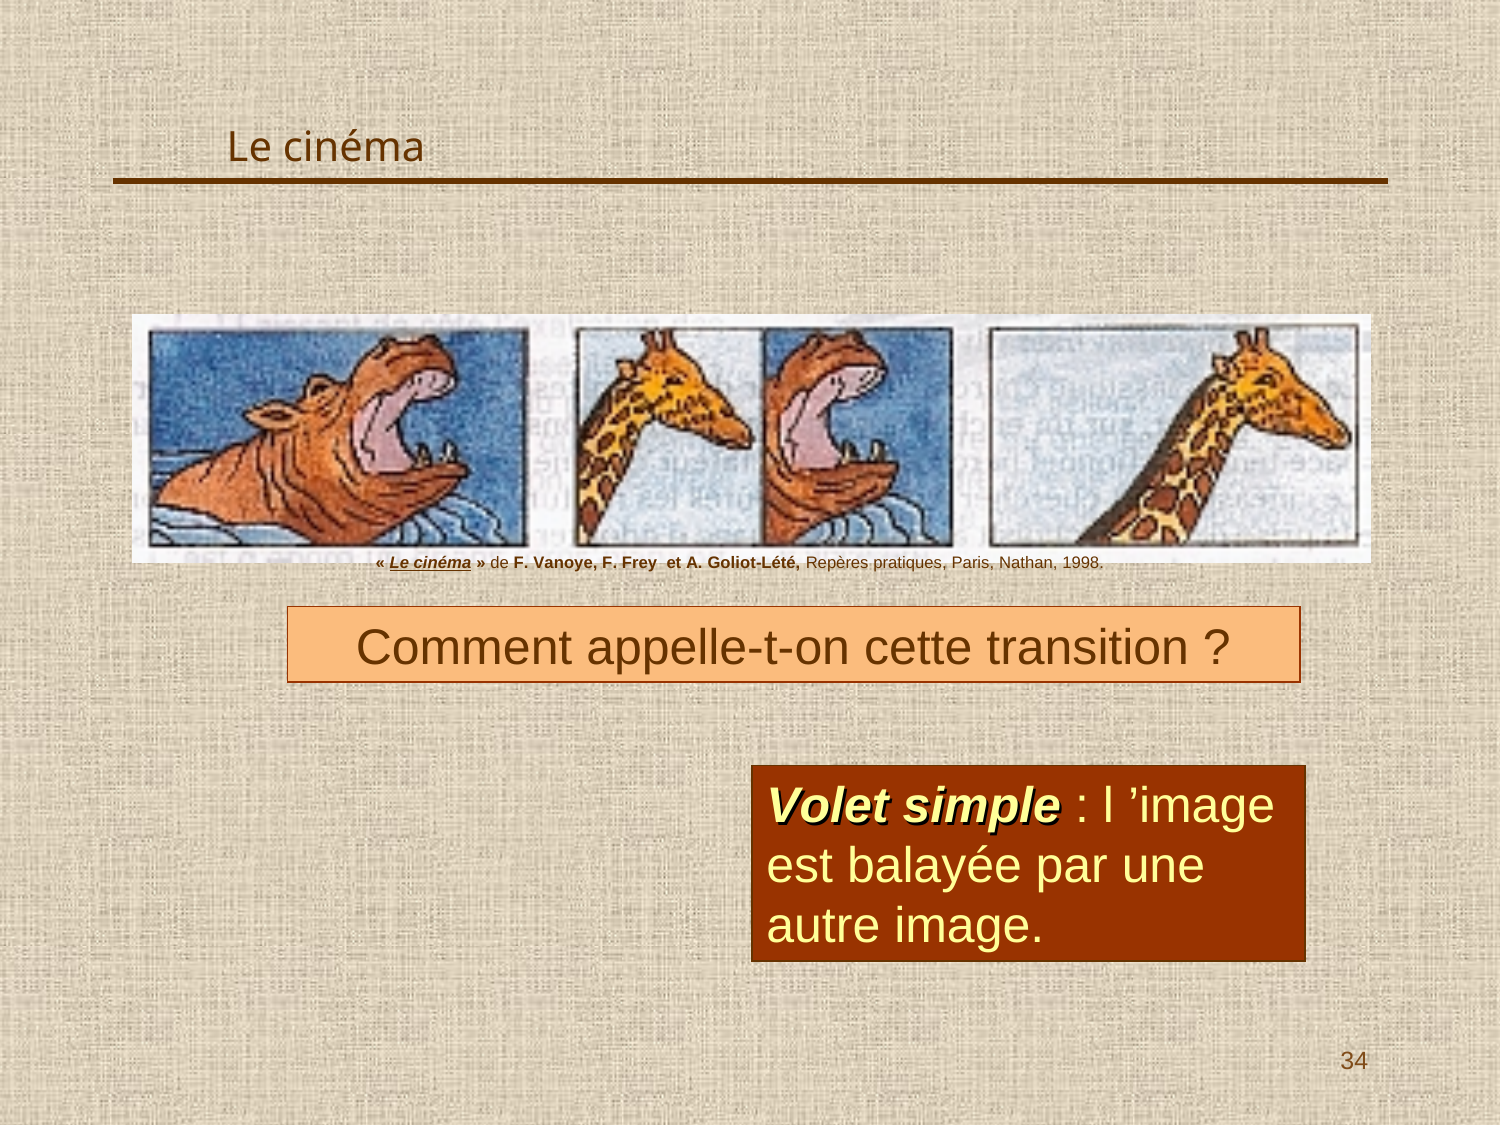

Le cinéma
« Le cinéma » de F. Vanoye, F. Frey et A. Goliot-Lété, Repères pratiques, Paris, Nathan, 1998.
Comment appelle-t-on cette transition ?
Volet simple : l ’image est balayée par une autre image.
Volet simple : l ’image est balayée
34